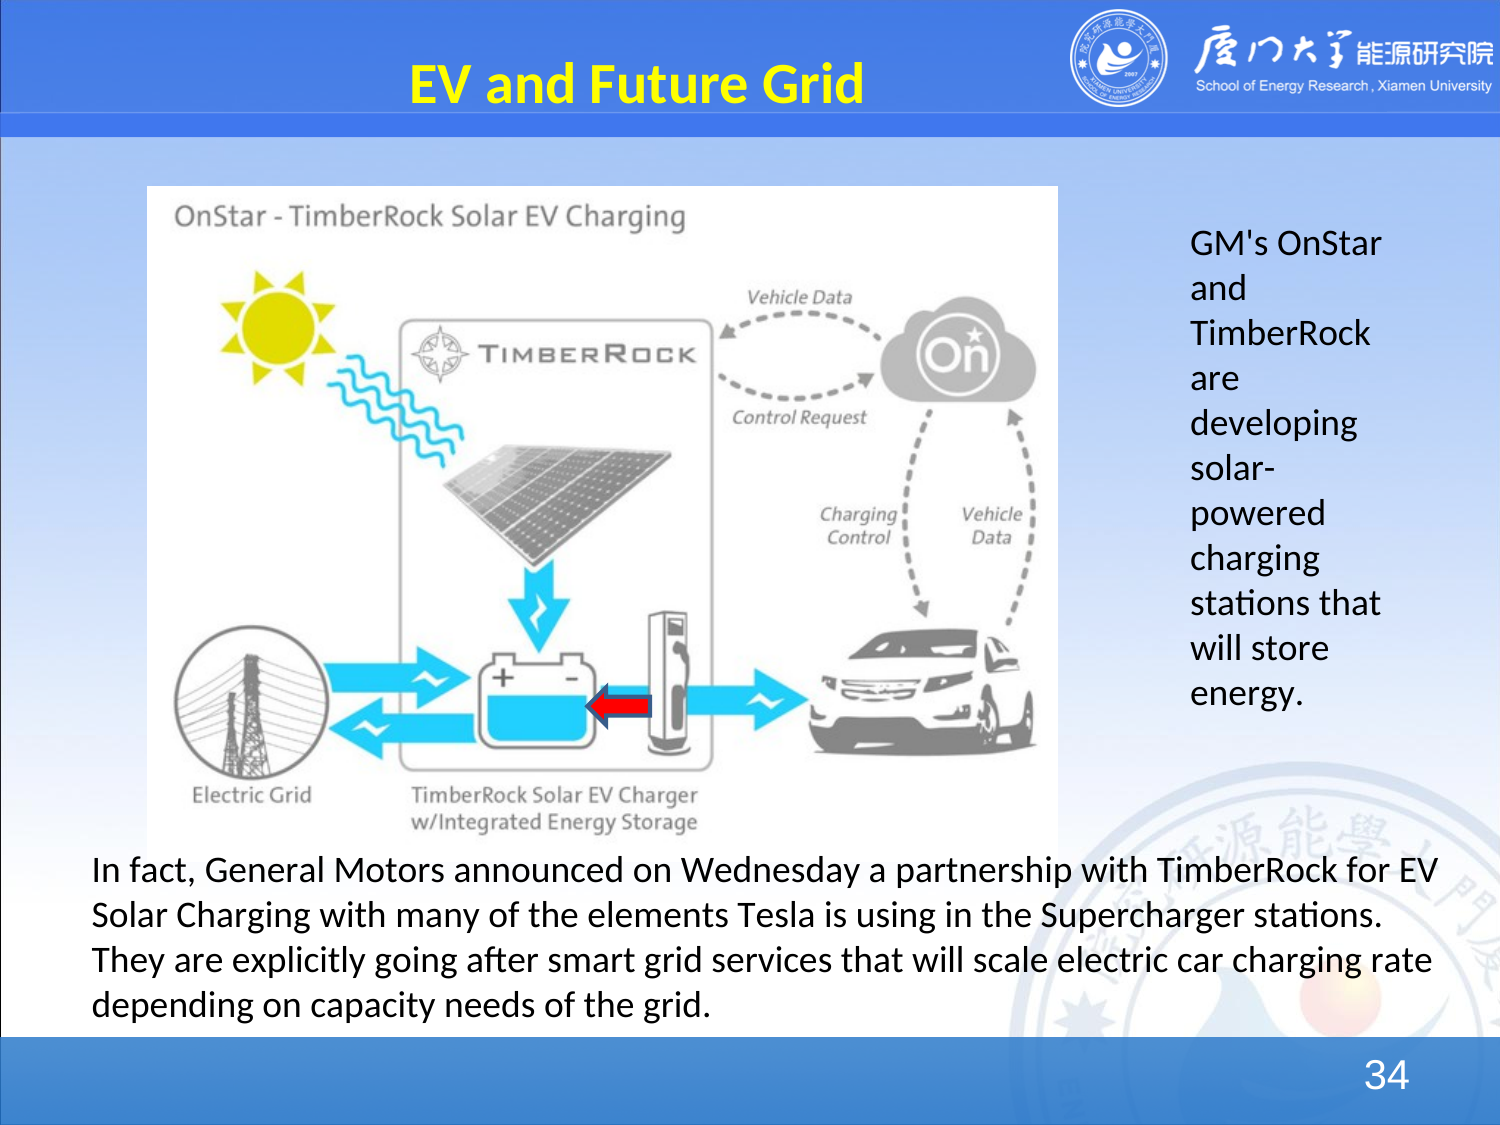

EV and Future Grid
GM's OnStar and TimberRock are developing solar-powered charging stations that will store energy.
In fact, General Motors announced on Wednesday a partnership with TimberRock for EV Solar Charging with many of the elements Tesla is using in the Supercharger stations. They are explicitly going after smart grid services that will scale electric car charging rate depending on capacity needs of the grid.